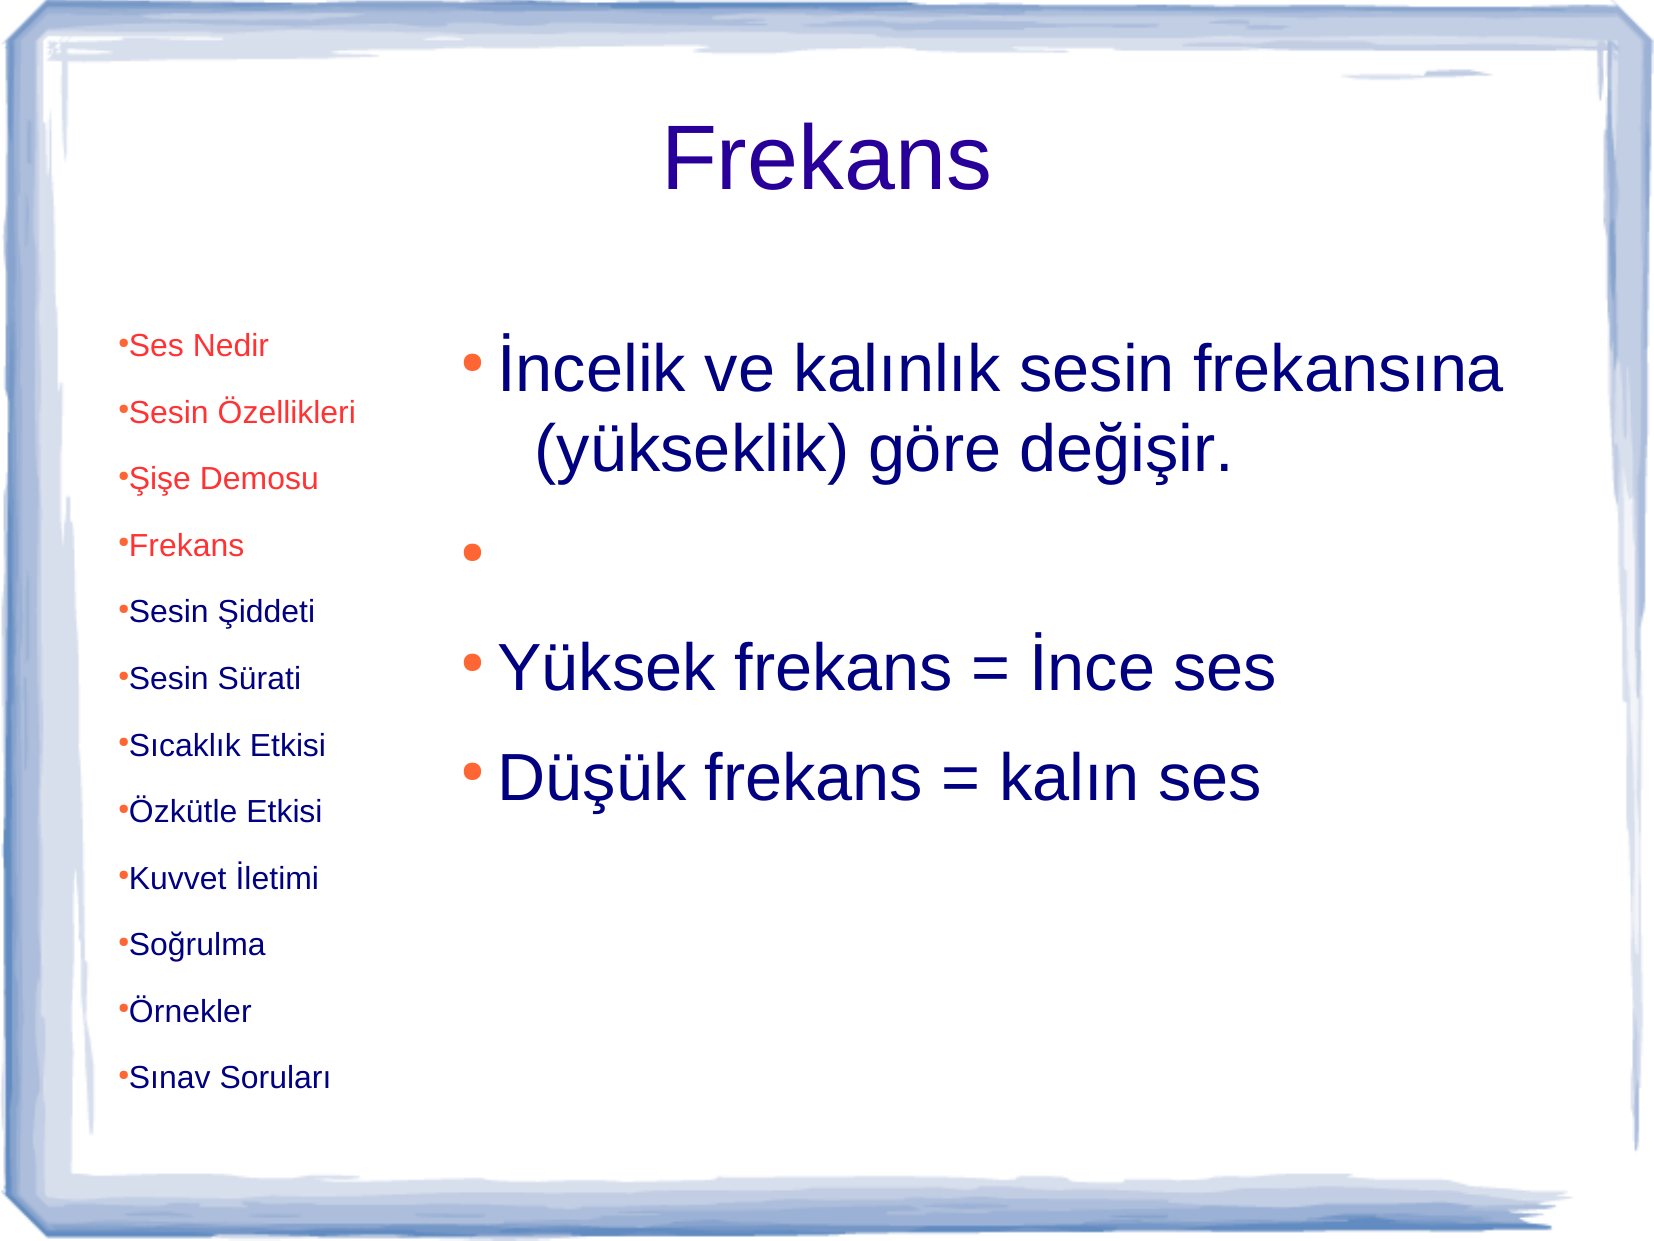

# Frekans
Ses Nedir
Sesin Özellikleri
Şişe Demosu
Frekans
Sesin Şiddeti
Sesin Sürati
Sıcaklık Etkisi
Özkütle Etkisi
Kuvvet İletimi
Soğrulma
Örnekler
Sınav Soruları
İncelik ve kalınlık sesin frekansına (yükseklik) göre değişir.
Yüksek frekans = İnce ses
Düşük frekans = kalın ses